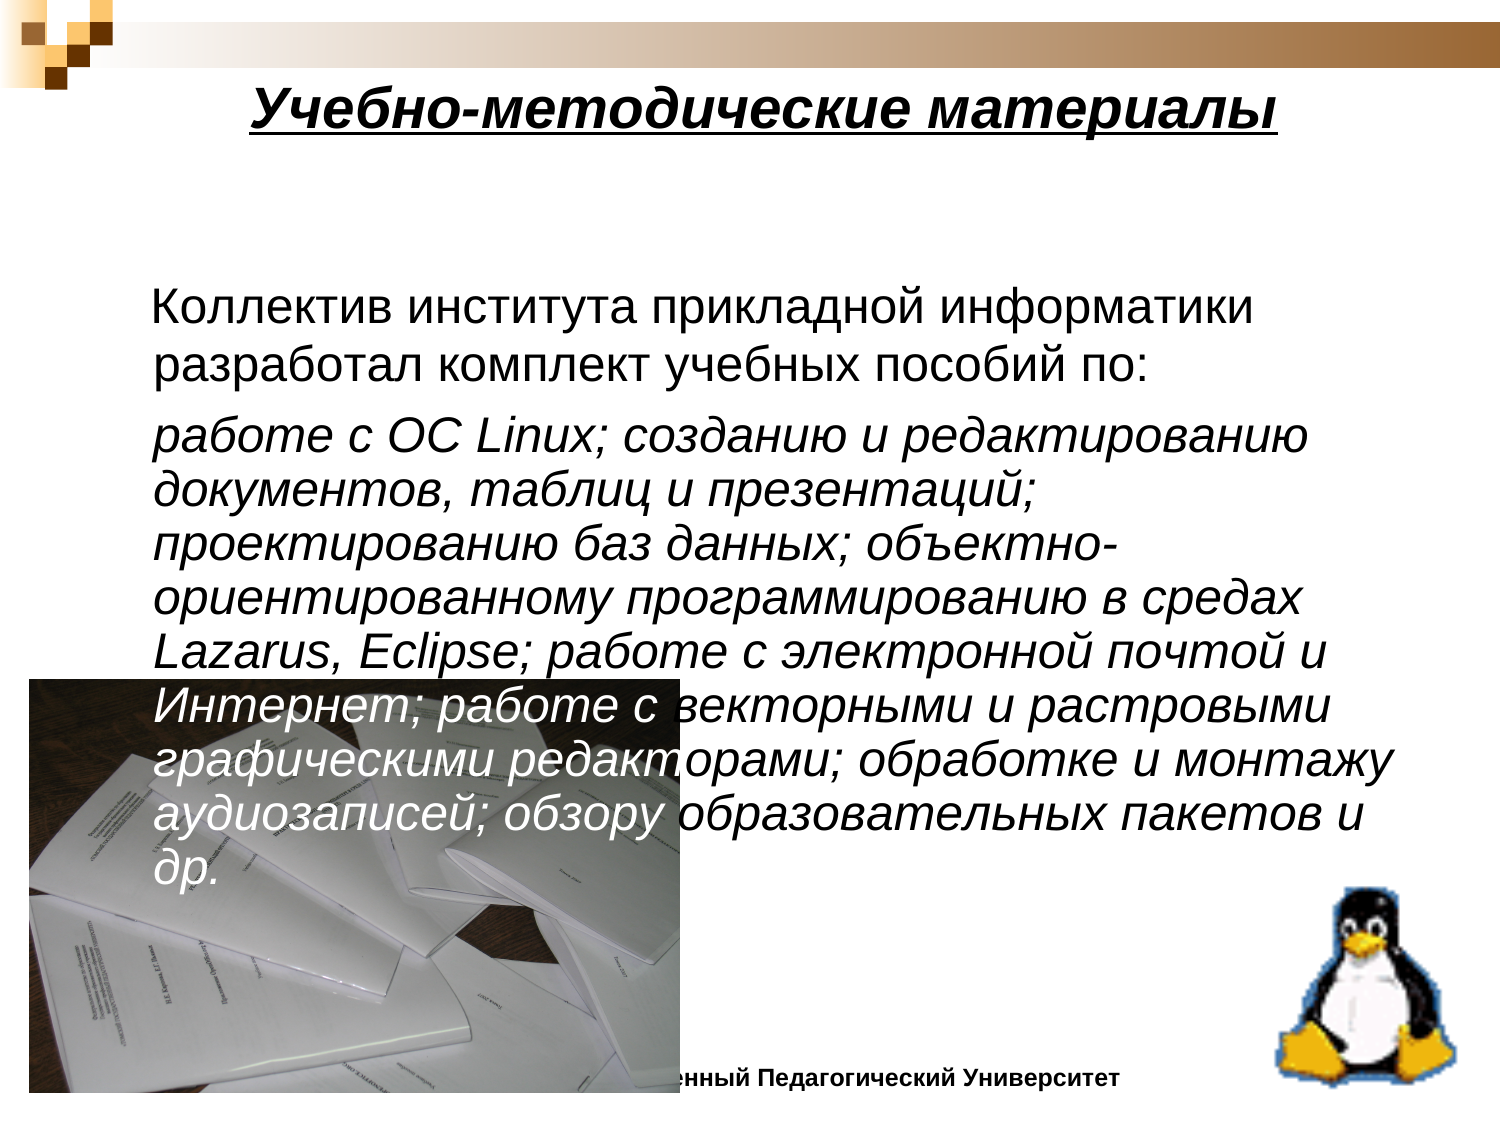

# Учебно-методические материалы
 Коллектив института прикладной информатики разработал комплект учебных пособий по:
 работе с ОС Linux; созданию и редактированию документов, таблиц и презентаций; проектированию баз данных; объектно-ориентированному программированию в средах Lazarus, Eclipse; работе с электронной почтой и Интернет; работе с векторными и растровыми графическими редакторами; обработке и монтажу аудиозаписей; обзору образовательных пакетов и др.
Томский Государственный Педагогический Университет